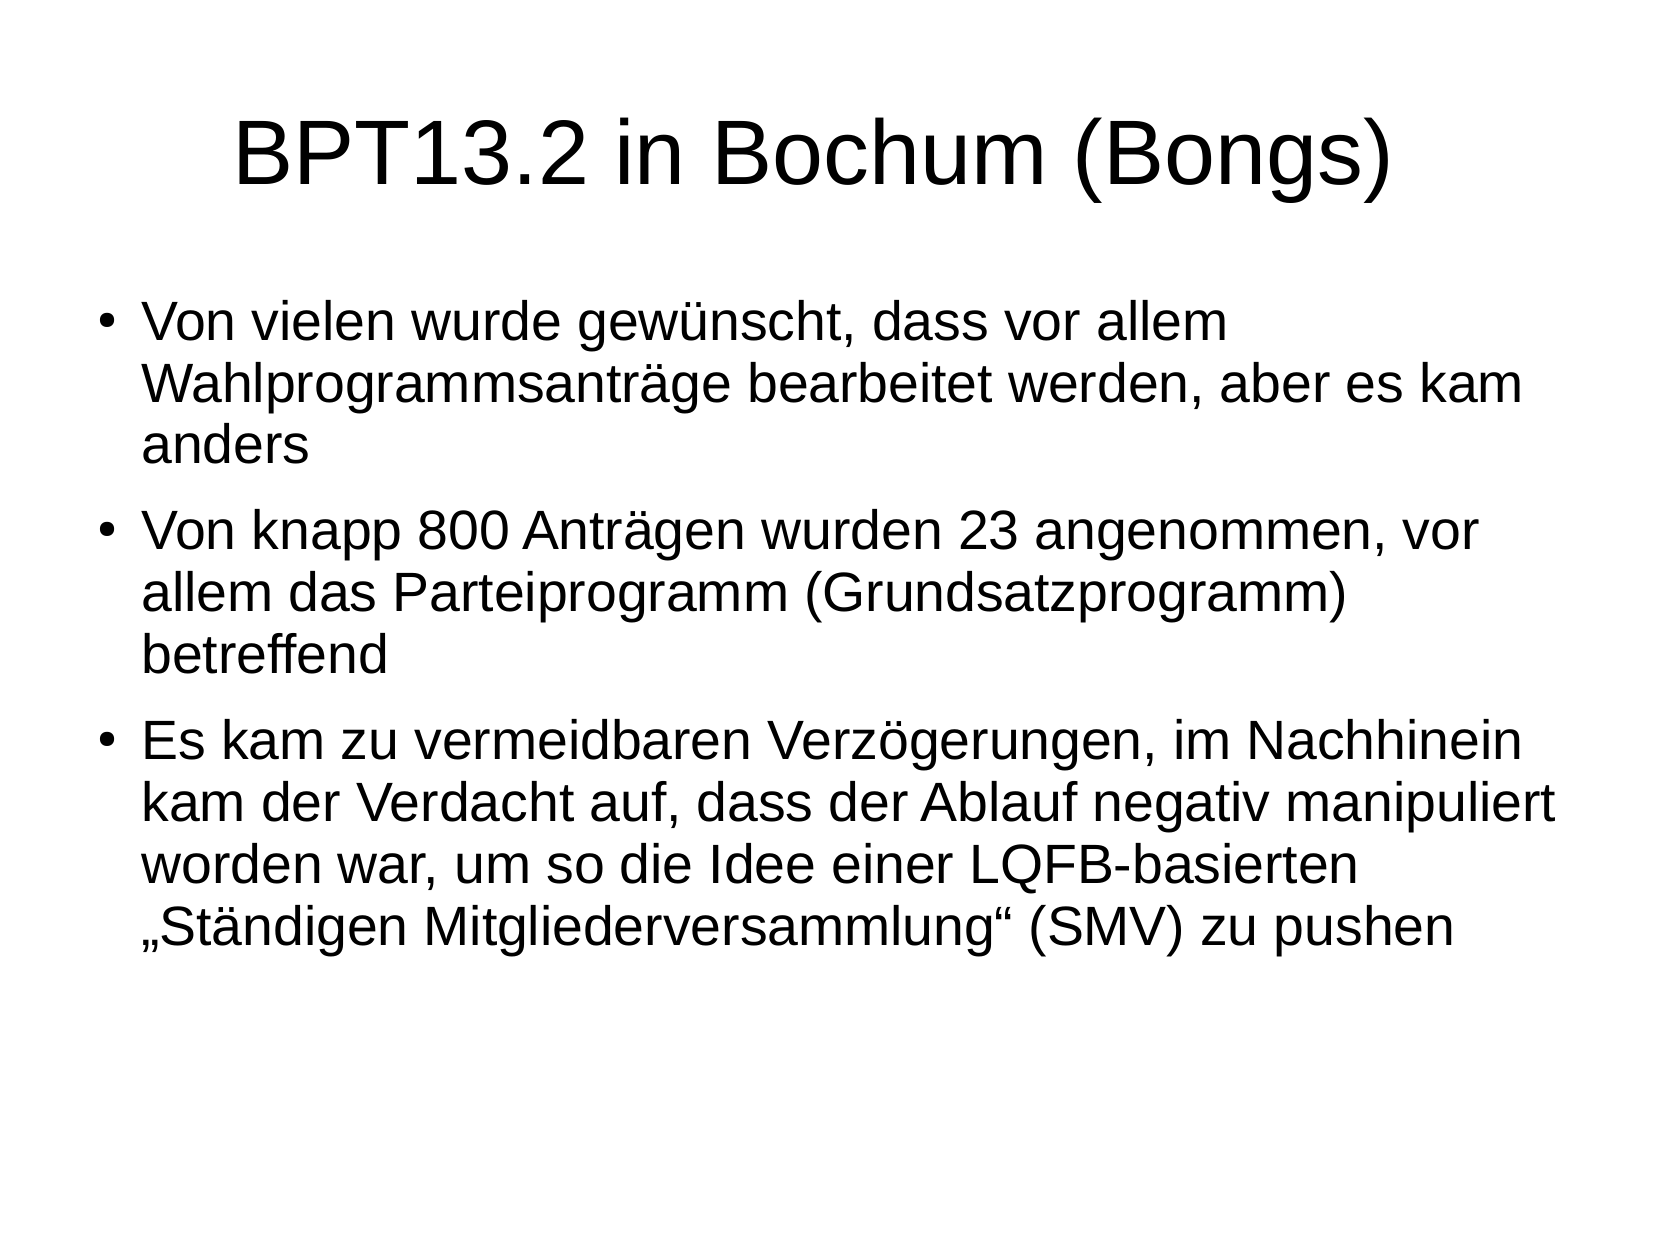

# BPT13.2 in Bochum (Bongs)
Von vielen wurde gewünscht, dass vor allem Wahlprogrammsanträge bearbeitet werden, aber es kam anders
Von knapp 800 Anträgen wurden 23 angenommen, vor allem das Parteiprogramm (Grundsatzprogramm) betreffend
Es kam zu vermeidbaren Verzögerungen, im Nachhinein kam der Verdacht auf, dass der Ablauf negativ manipuliert worden war, um so die Idee einer LQFB-basierten „Ständigen Mitgliederversammlung“ (SMV) zu pushen